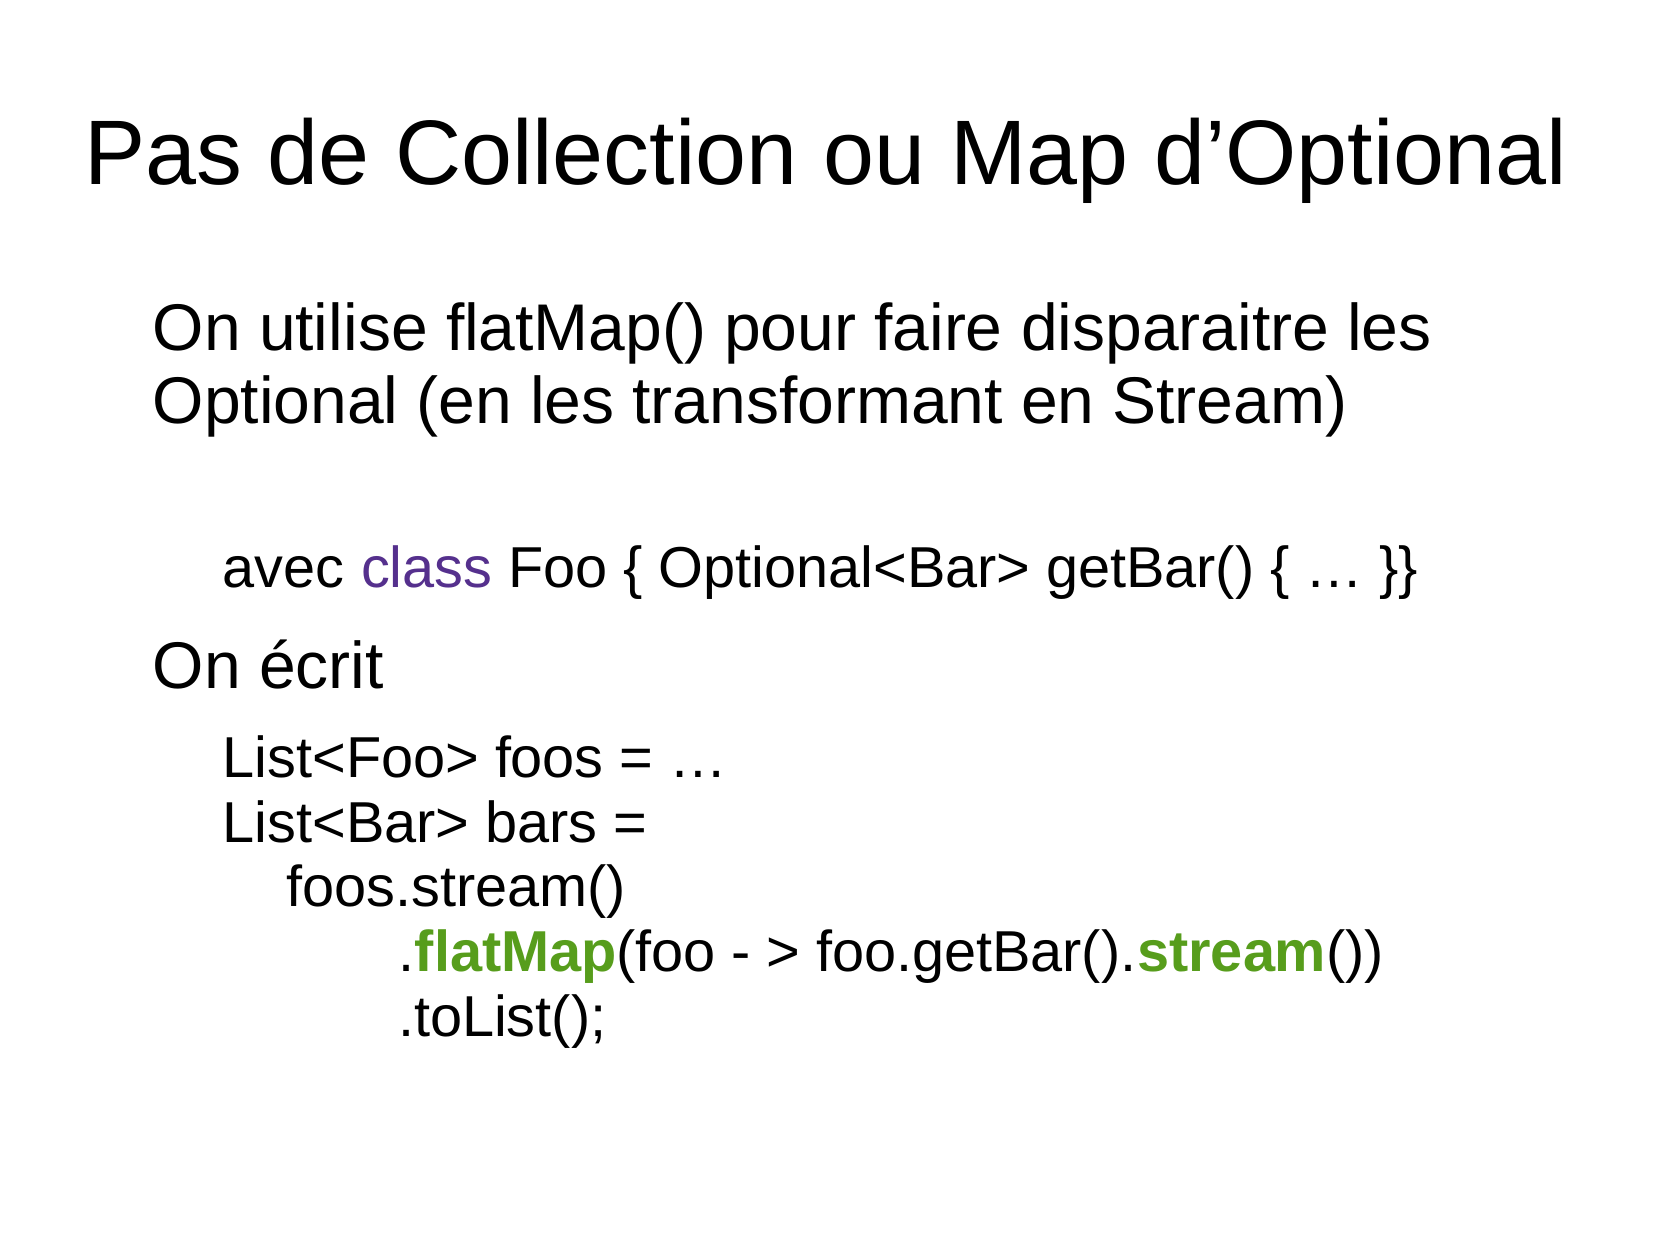

# Pas de Collection ou Map d’Optional
On utilise flatMap() pour faire disparaitre les Optional (en les transformant en Stream)
avec class Foo { Optional<Bar> getBar() { … }}
On écrit
List<Foo> foos = …
List<Bar> bars =
 foos.stream()
 .flatMap(foo - > foo.getBar().stream())
 .toList();